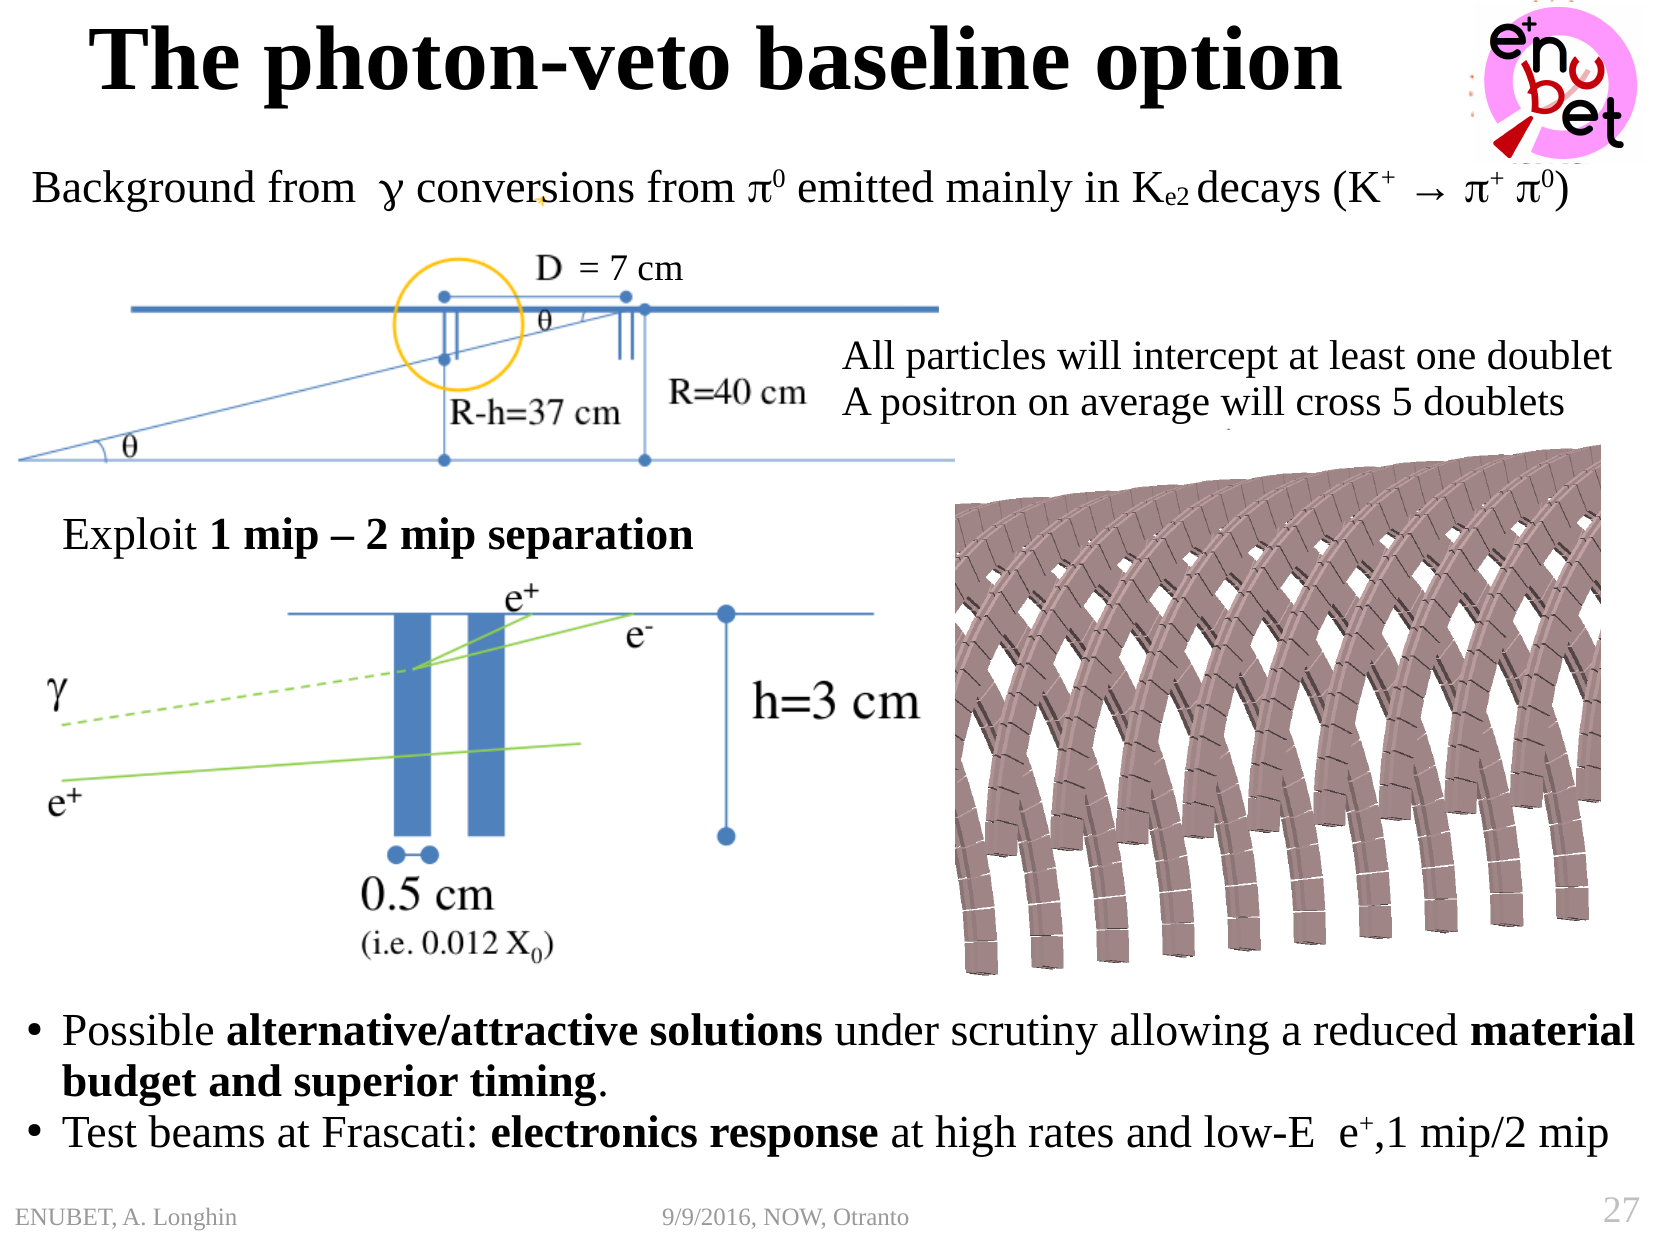

The photon-veto baseline option
 Background from g conversions from p0 emitted mainly in Ke2 decays (K+ → p+ p0)
 = 7 cm
All particles will intercept at least one doublet
A positron on average will cross 5 doublets
Exploit 1 mip – 2 mip separation
Possible alternative/attractive solutions under scrutiny allowing a reduced material budget and superior timing.
Test beams at Frascati: electronics response at high rates and low-E e+,1 mip/2 mip